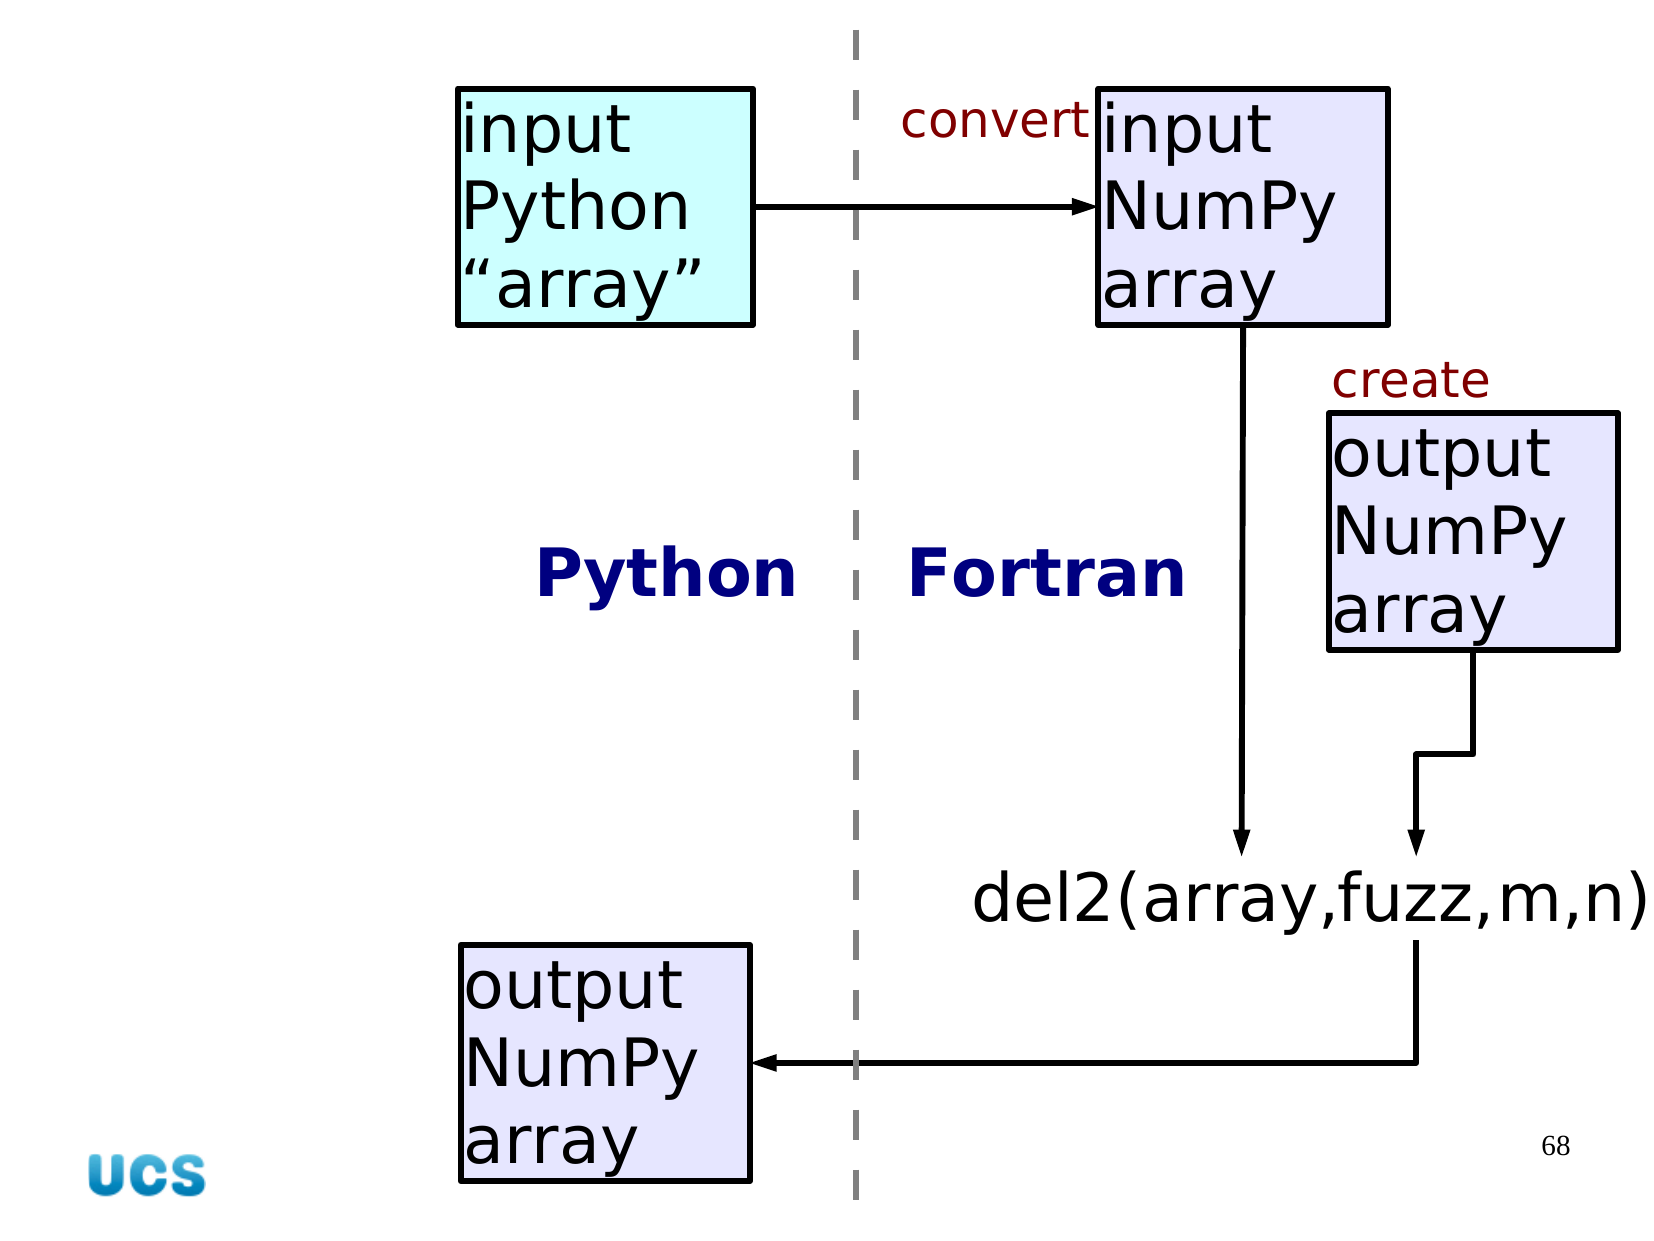

input
Python
“array”
convert
input
NumPy
array
create
output
NumPy
array
Python
Fortran
del2(
array,
fuzz,
m,n)
output
NumPy
array
68